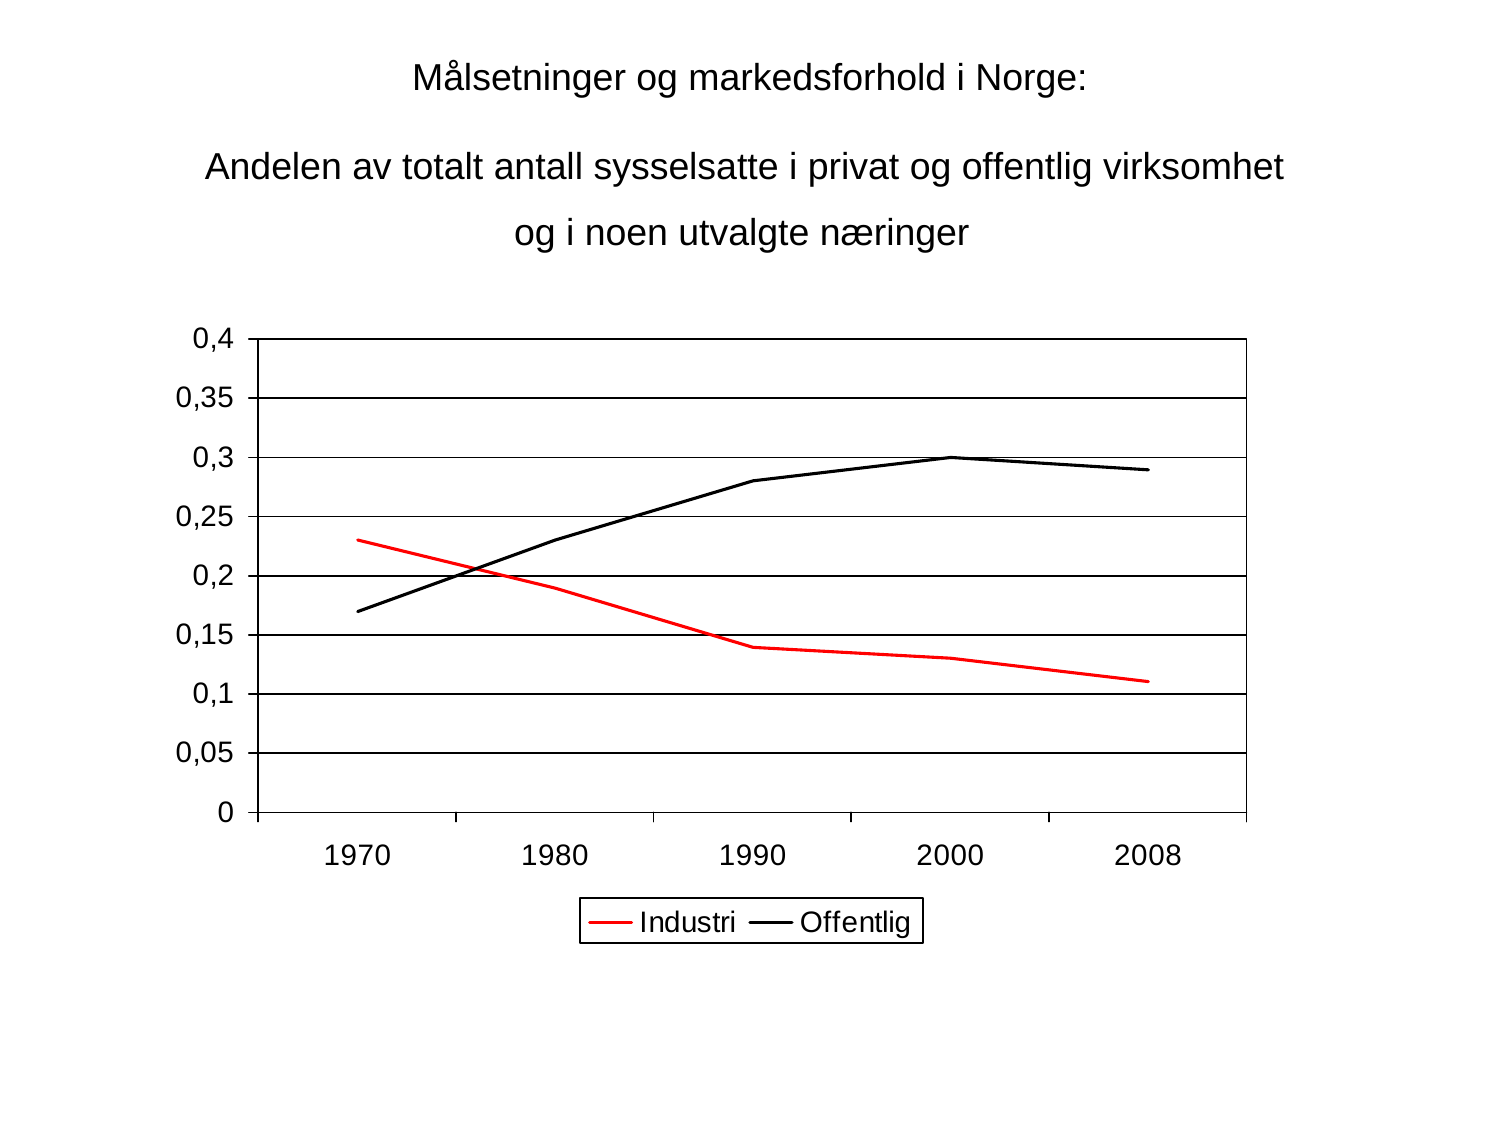

# Målsetninger og markedsforhold i Norge: Andelen av totalt antall sysselsatte i privat og offentlig virksomhet og i noen utvalgte næringer